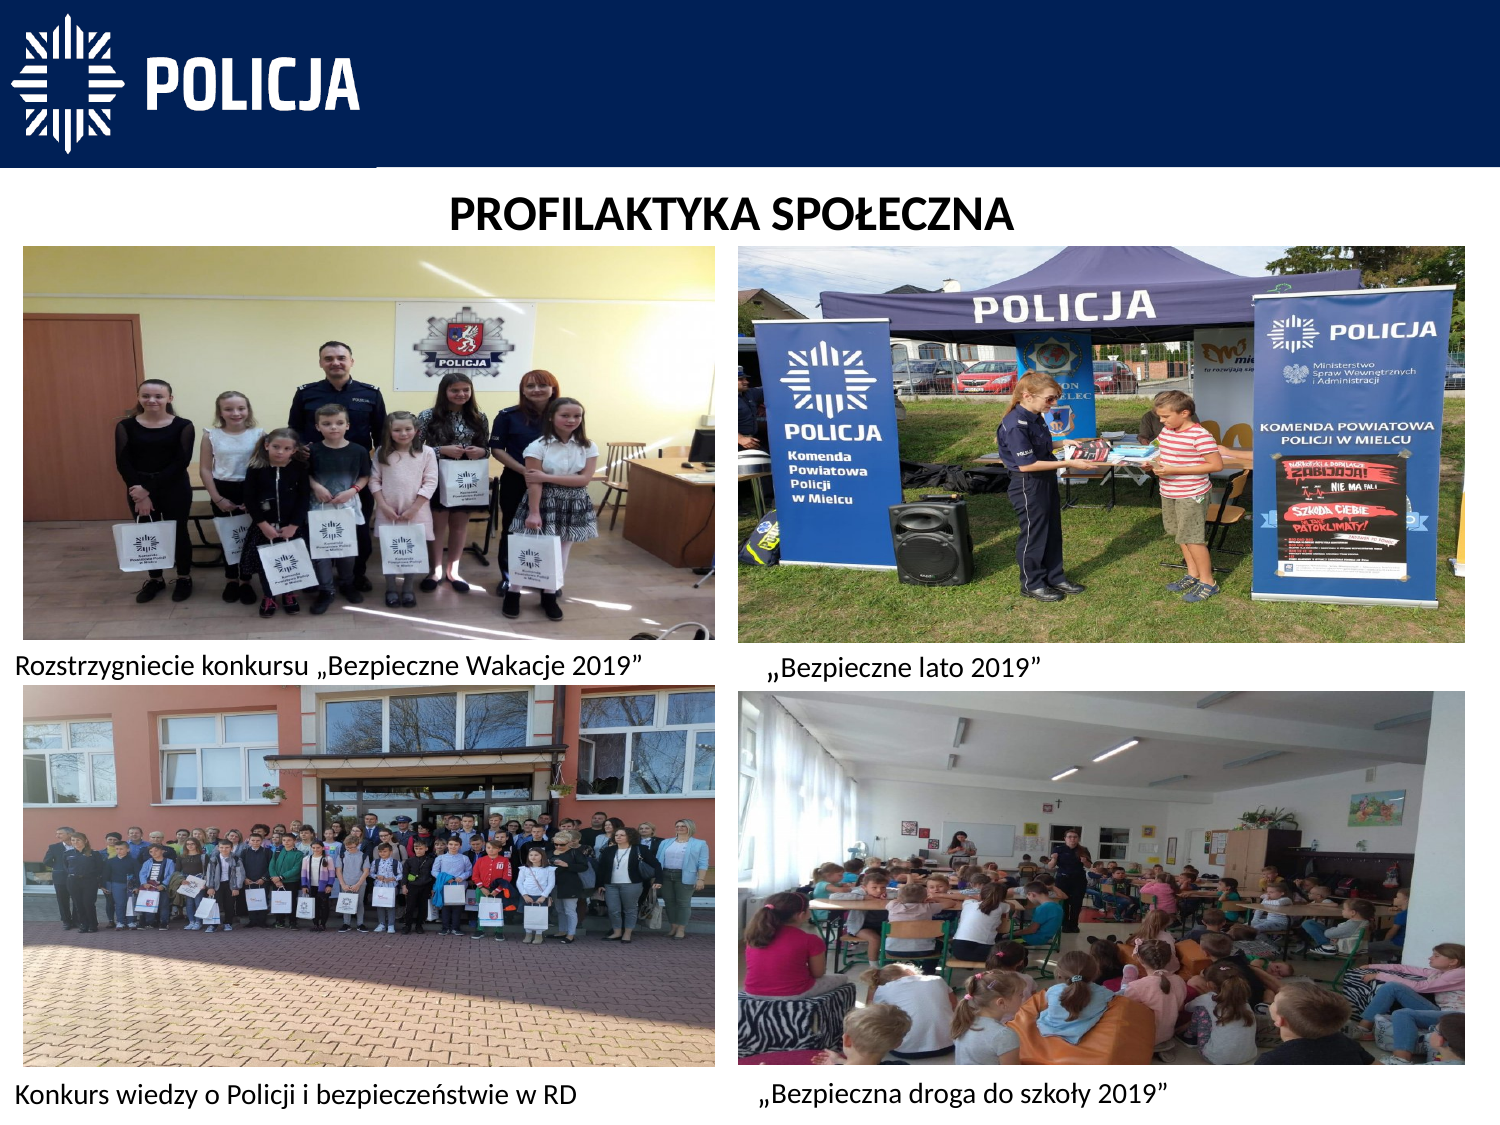

PROFILAKTYKA SPOŁECZNA
„Bezpieczne lato 2019”
Rozstrzygniecie konkursu „Bezpieczne Wakacje 2019”
„Bezpieczna droga do szkoły 2019”
Konkurs wiedzy o Policji i bezpieczeństwie w RD